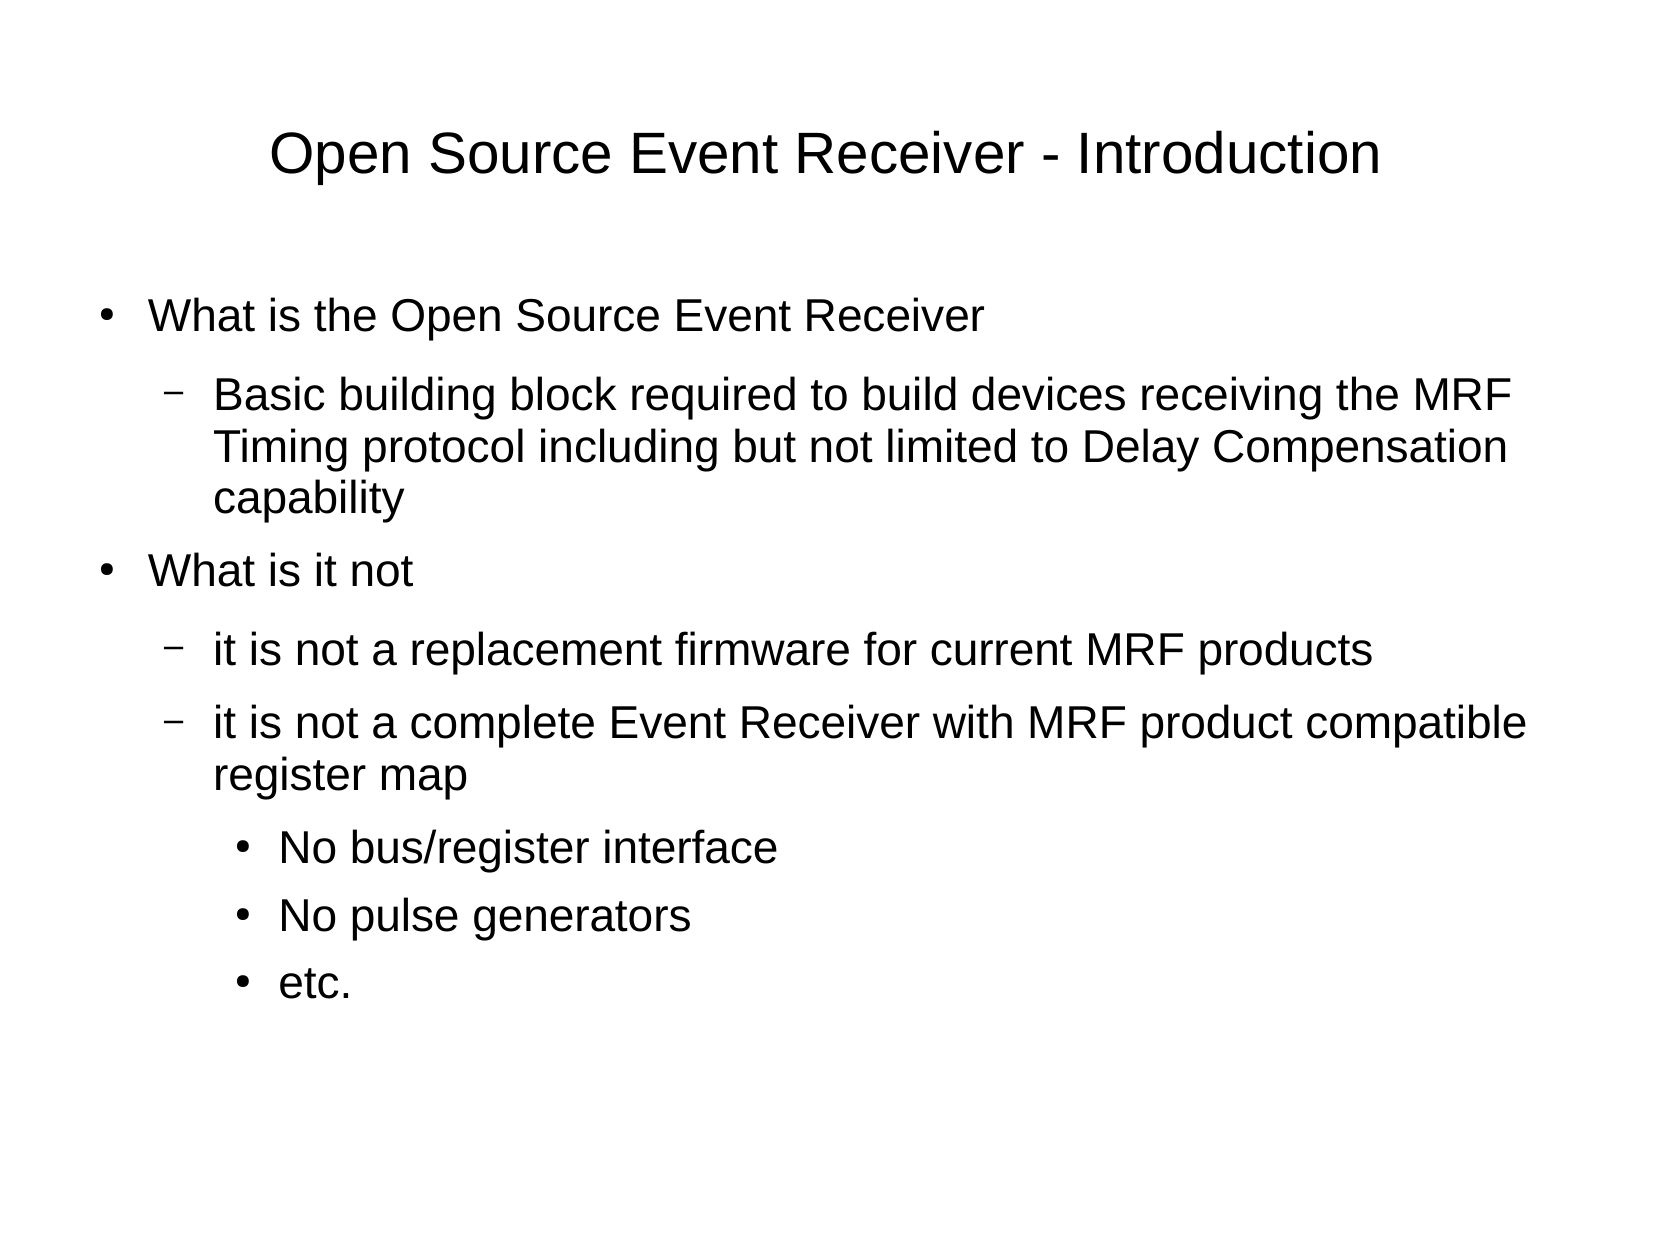

# Open Source Event Receiver - Introduction
What is the Open Source Event Receiver
Basic building block required to build devices receiving the MRF Timing protocol including but not limited to Delay Compensation capability
What is it not
it is not a replacement firmware for current MRF products
it is not a complete Event Receiver with MRF product compatible register map
No bus/register interface
No pulse generators
etc.